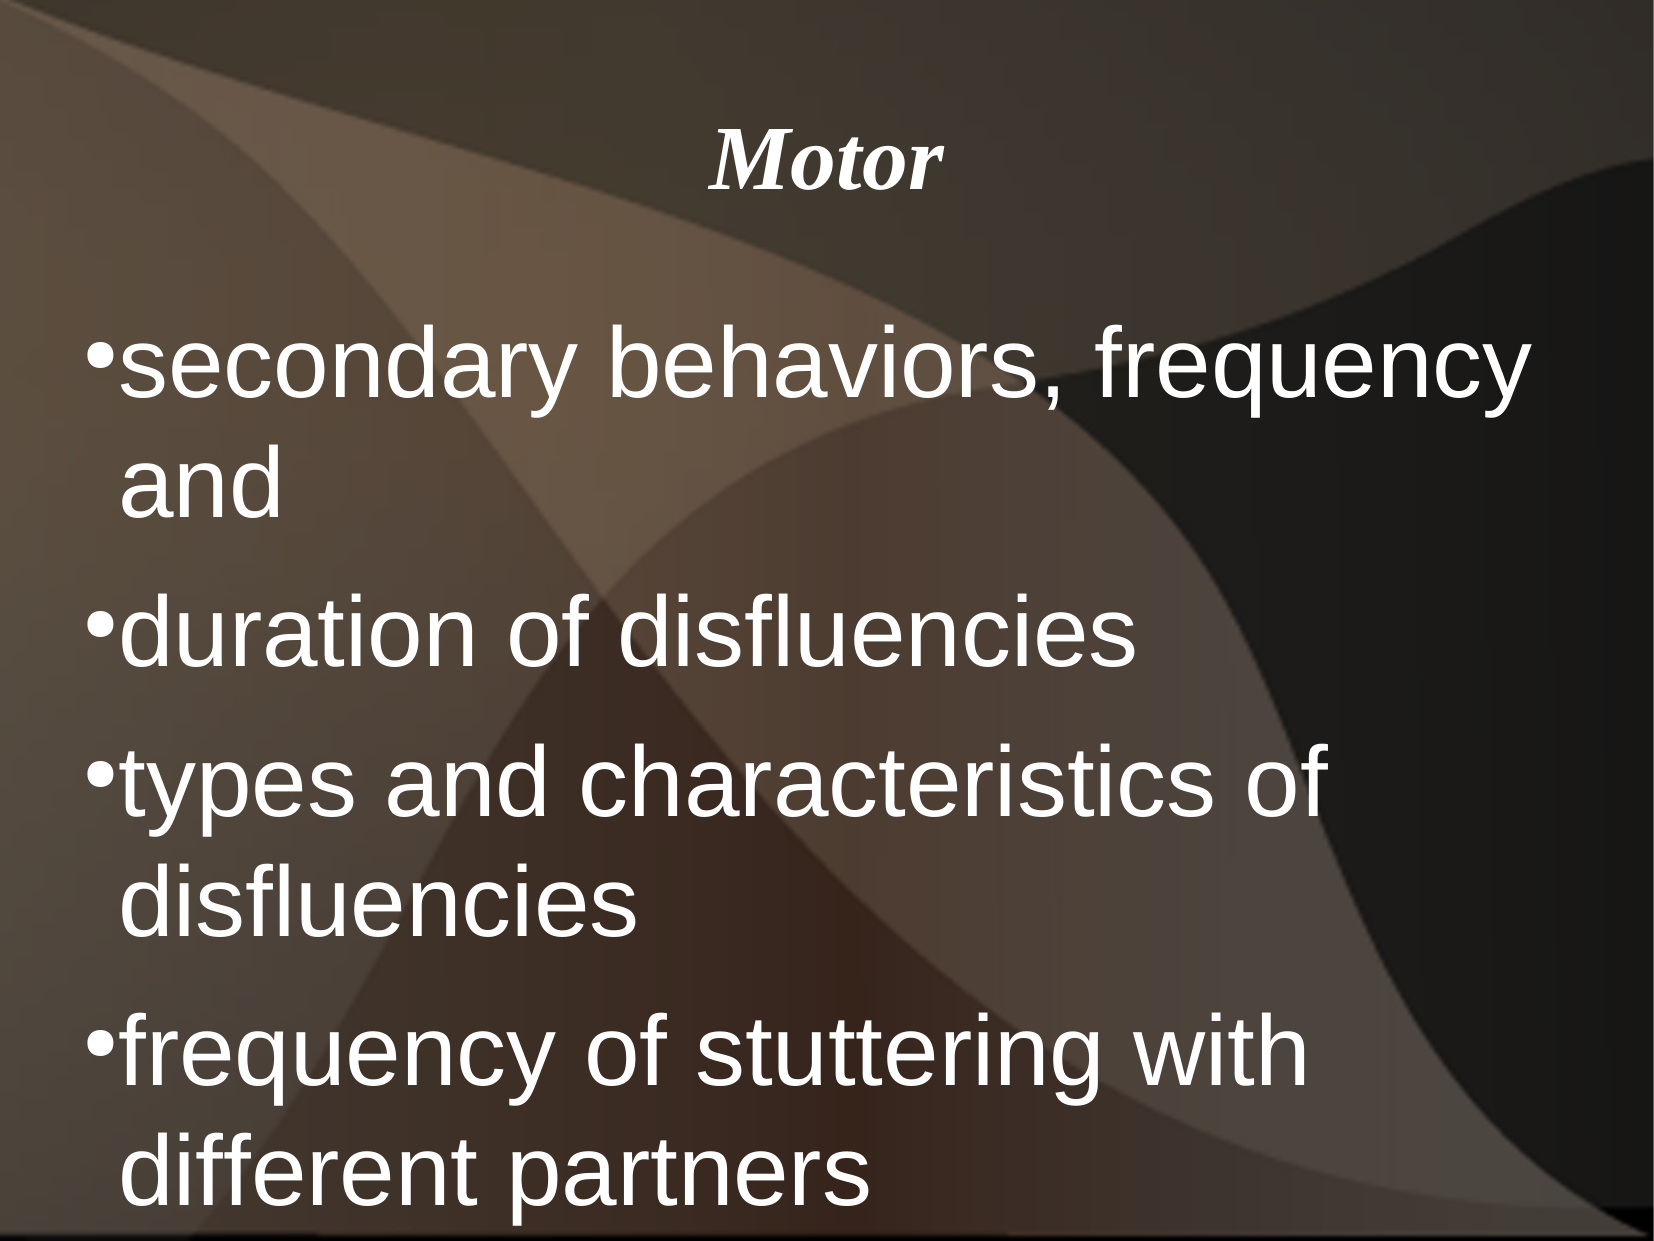

# Motor
secondary behaviors, frequency and
duration of disfluencies
types and characteristics of disfluencies
frequency of stuttering with different partners